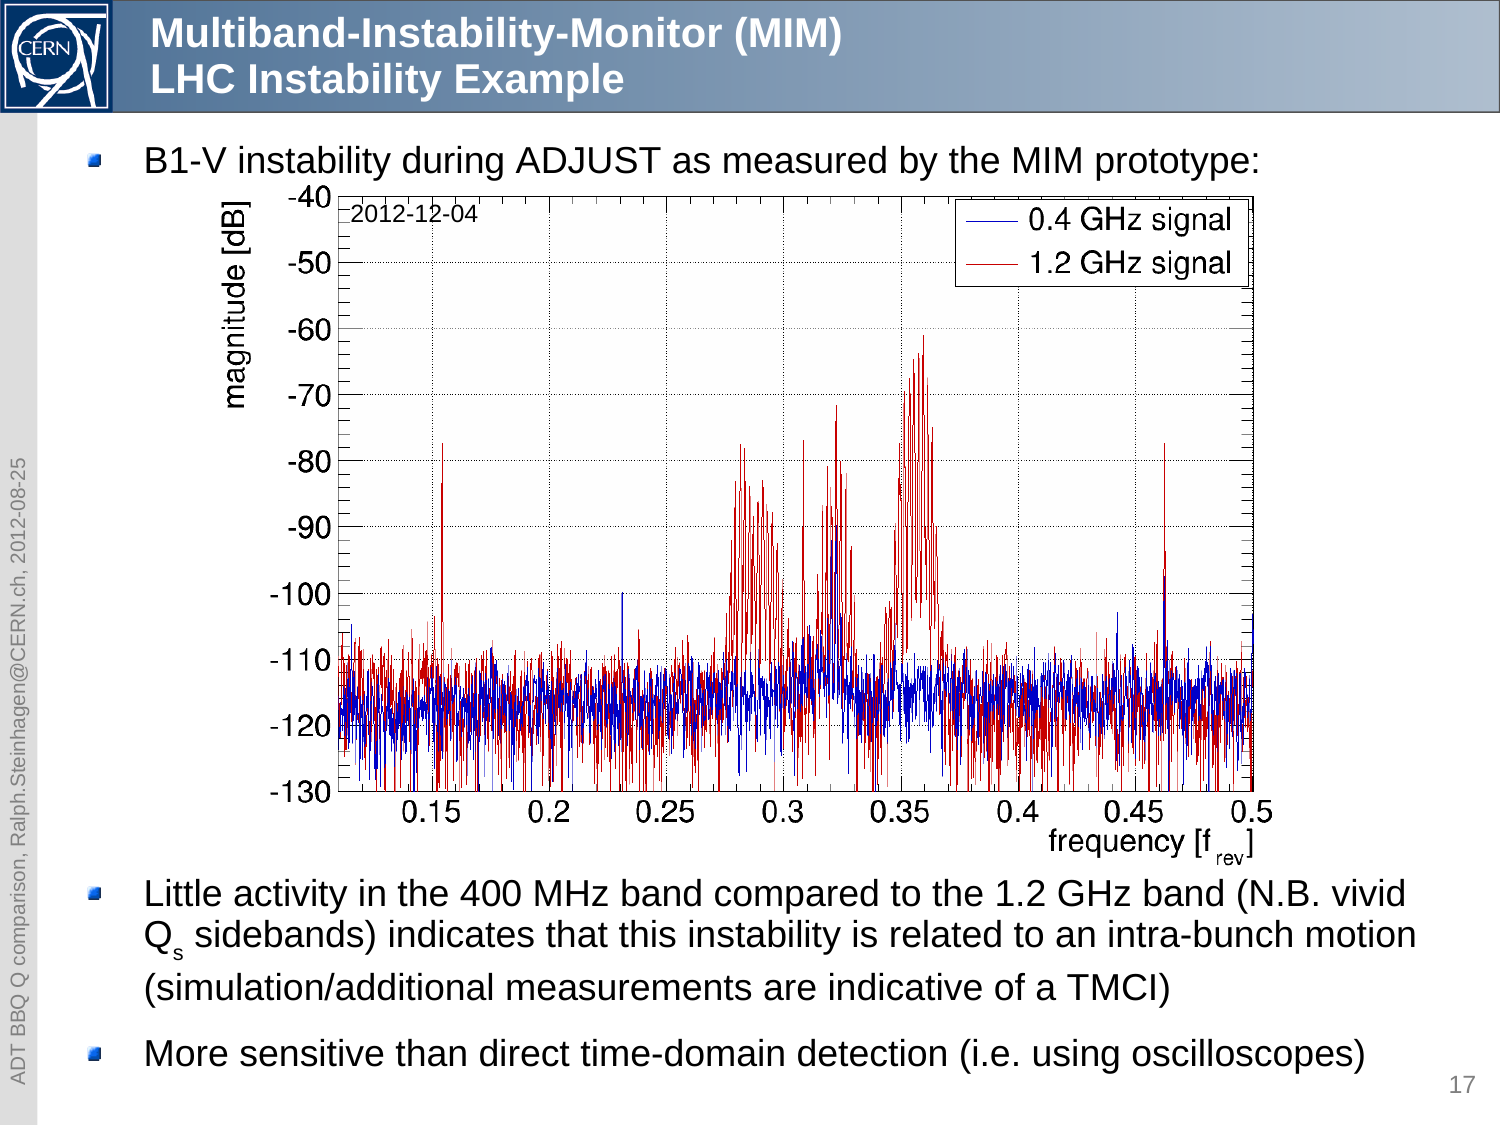

# Multiband-Instability-Monitor (MIM) LHC Instability Example
B1-V instability during ADJUST as measured by the MIM prototype:
Little activity in the 400 MHz band compared to the 1.2 GHz band (N.B. vivid Qs sidebands) indicates that this instability is related to an intra-bunch motion (simulation/additional measurements are indicative of a TMCI)
More sensitive than direct time-domain detection (i.e. using oscilloscopes)
2012-12-04